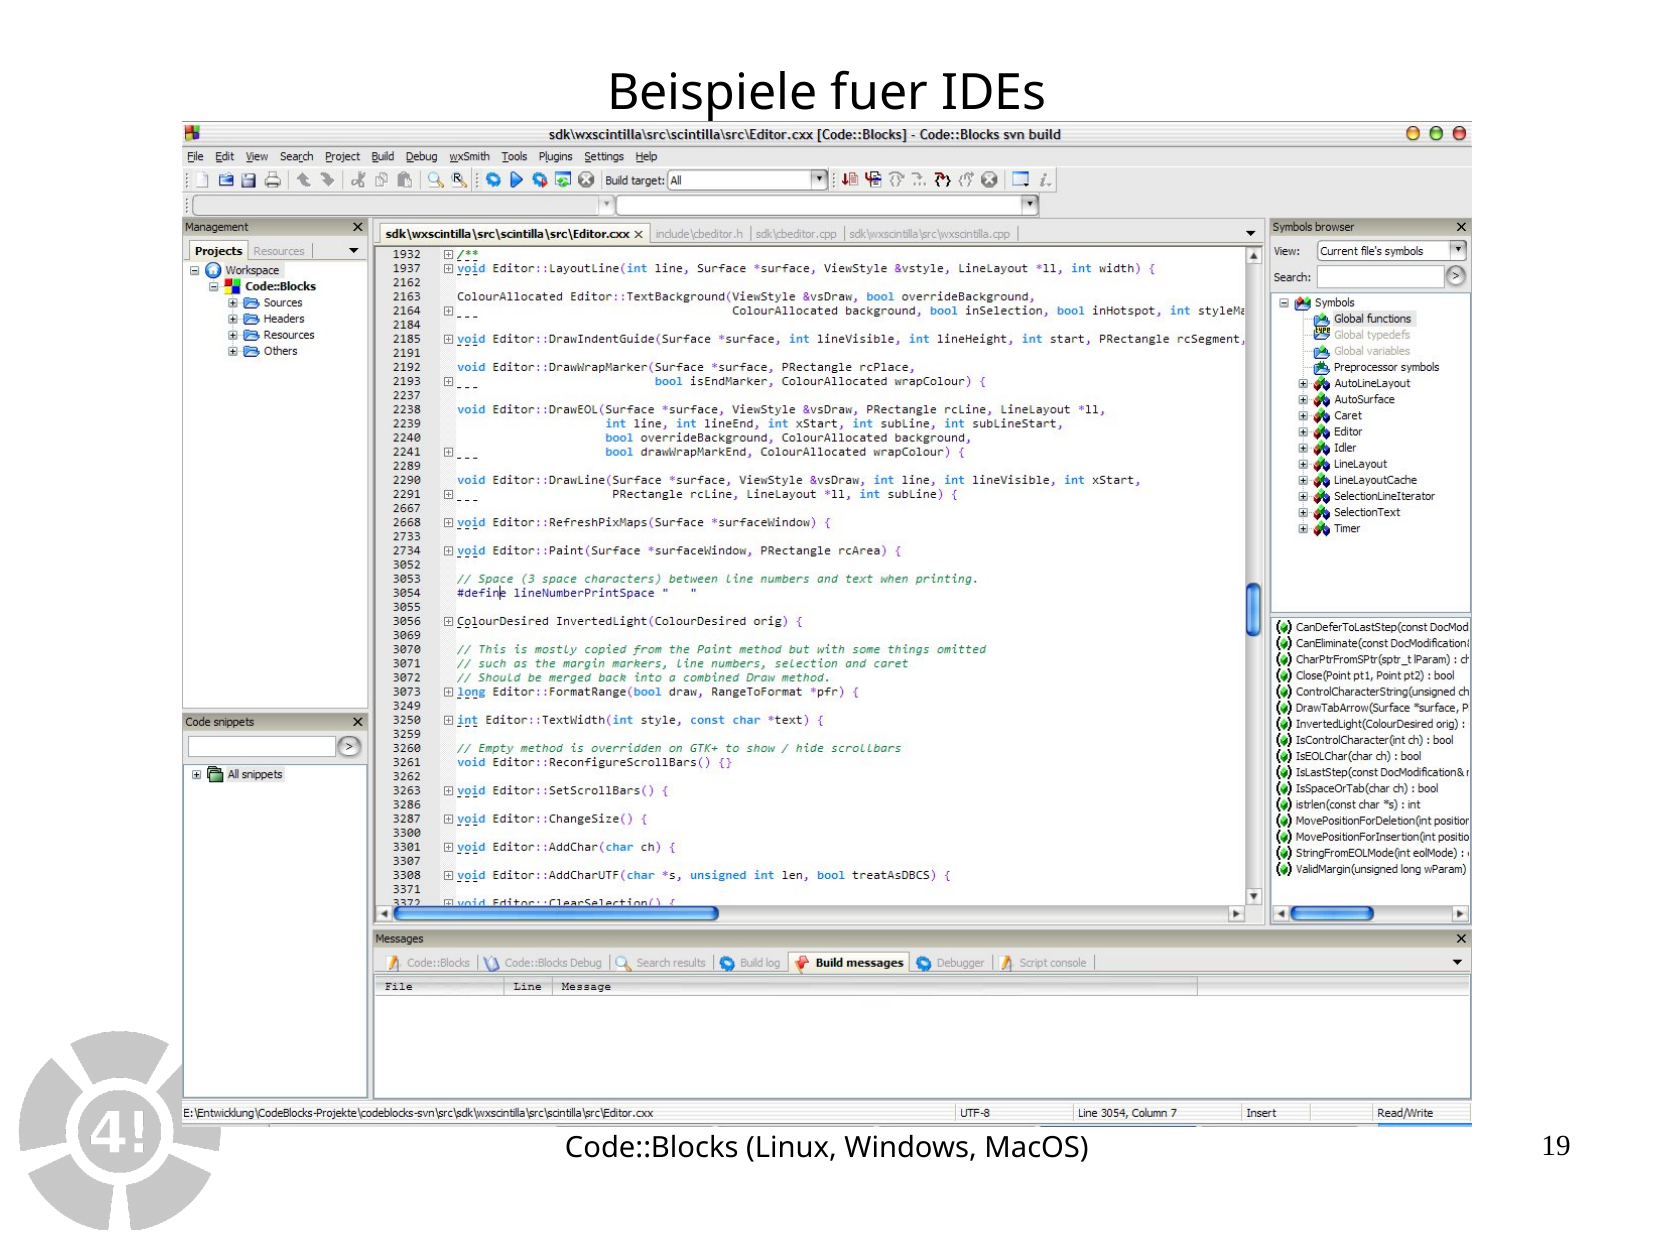

# Beispiele fuer IDEs
Code::Blocks (Linux, Windows, MacOS)
19